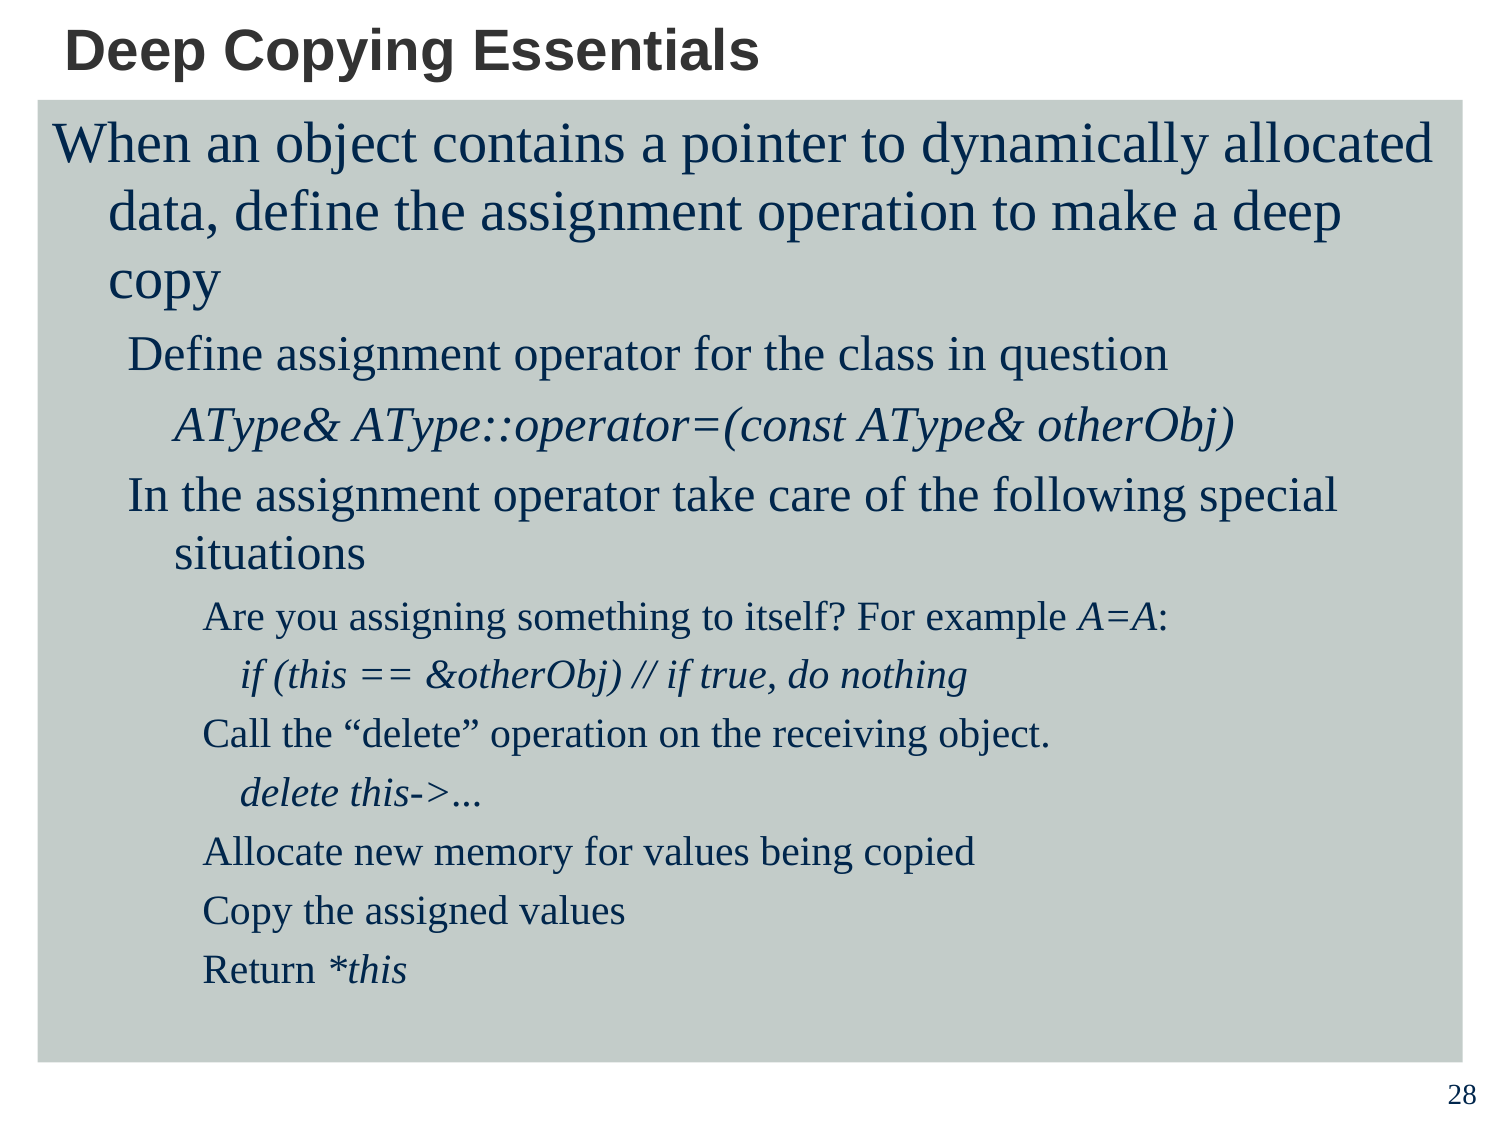

# Deep Copying Essentials
When an object contains a pointer to dynamically allocated data, define the assignment operation to make a deep copy
Define assignment operator for the class in question
	AType& AType::operator=(const AType& otherObj)
In the assignment operator take care of the following special situations
Are you assigning something to itself? For example A=A:
	if (this == &otherObj) // if true, do nothing
Call the “delete” operation on the receiving object.
	delete this->...
Allocate new memory for values being copied
Copy the assigned values
Return *this